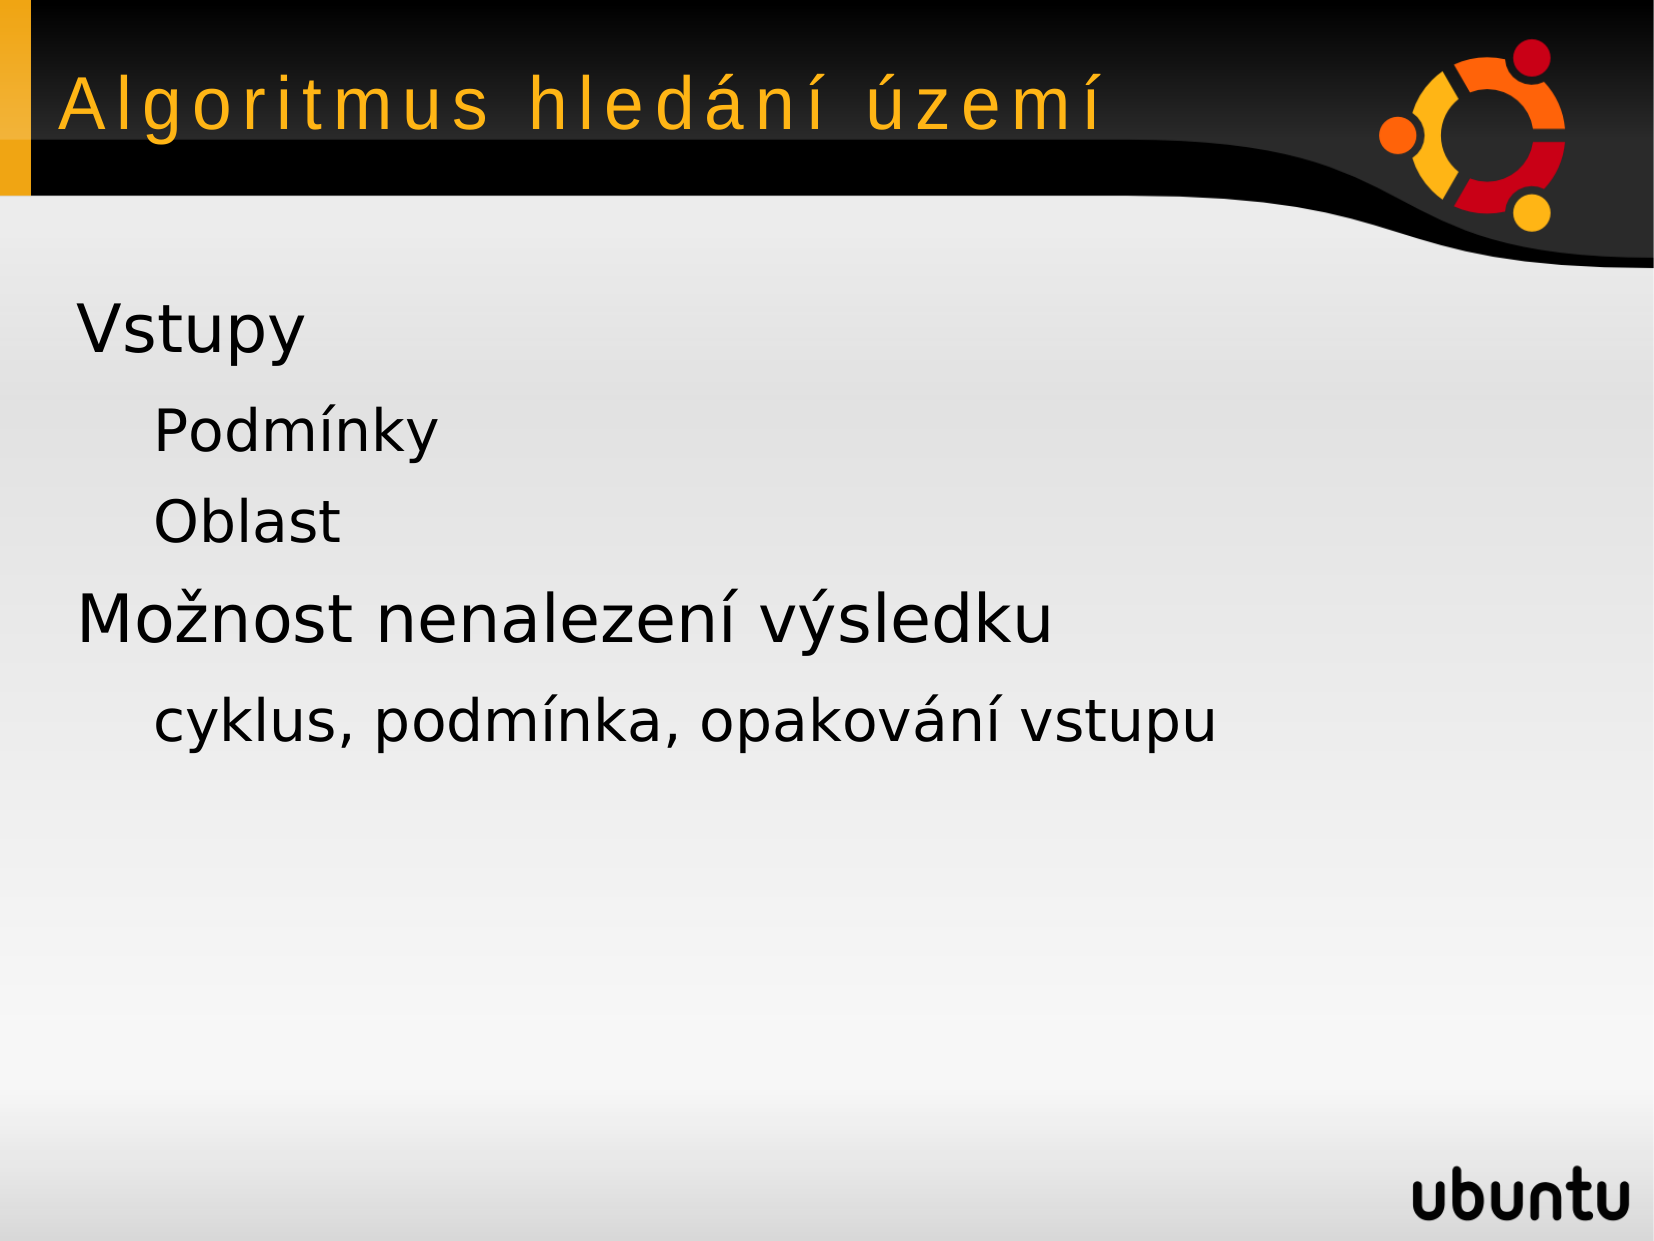

# Algoritmus hledání území
Vstupy
Podmínky
Oblast
Možnost nenalezení výsledku
cyklus, podmínka, opakování vstupu